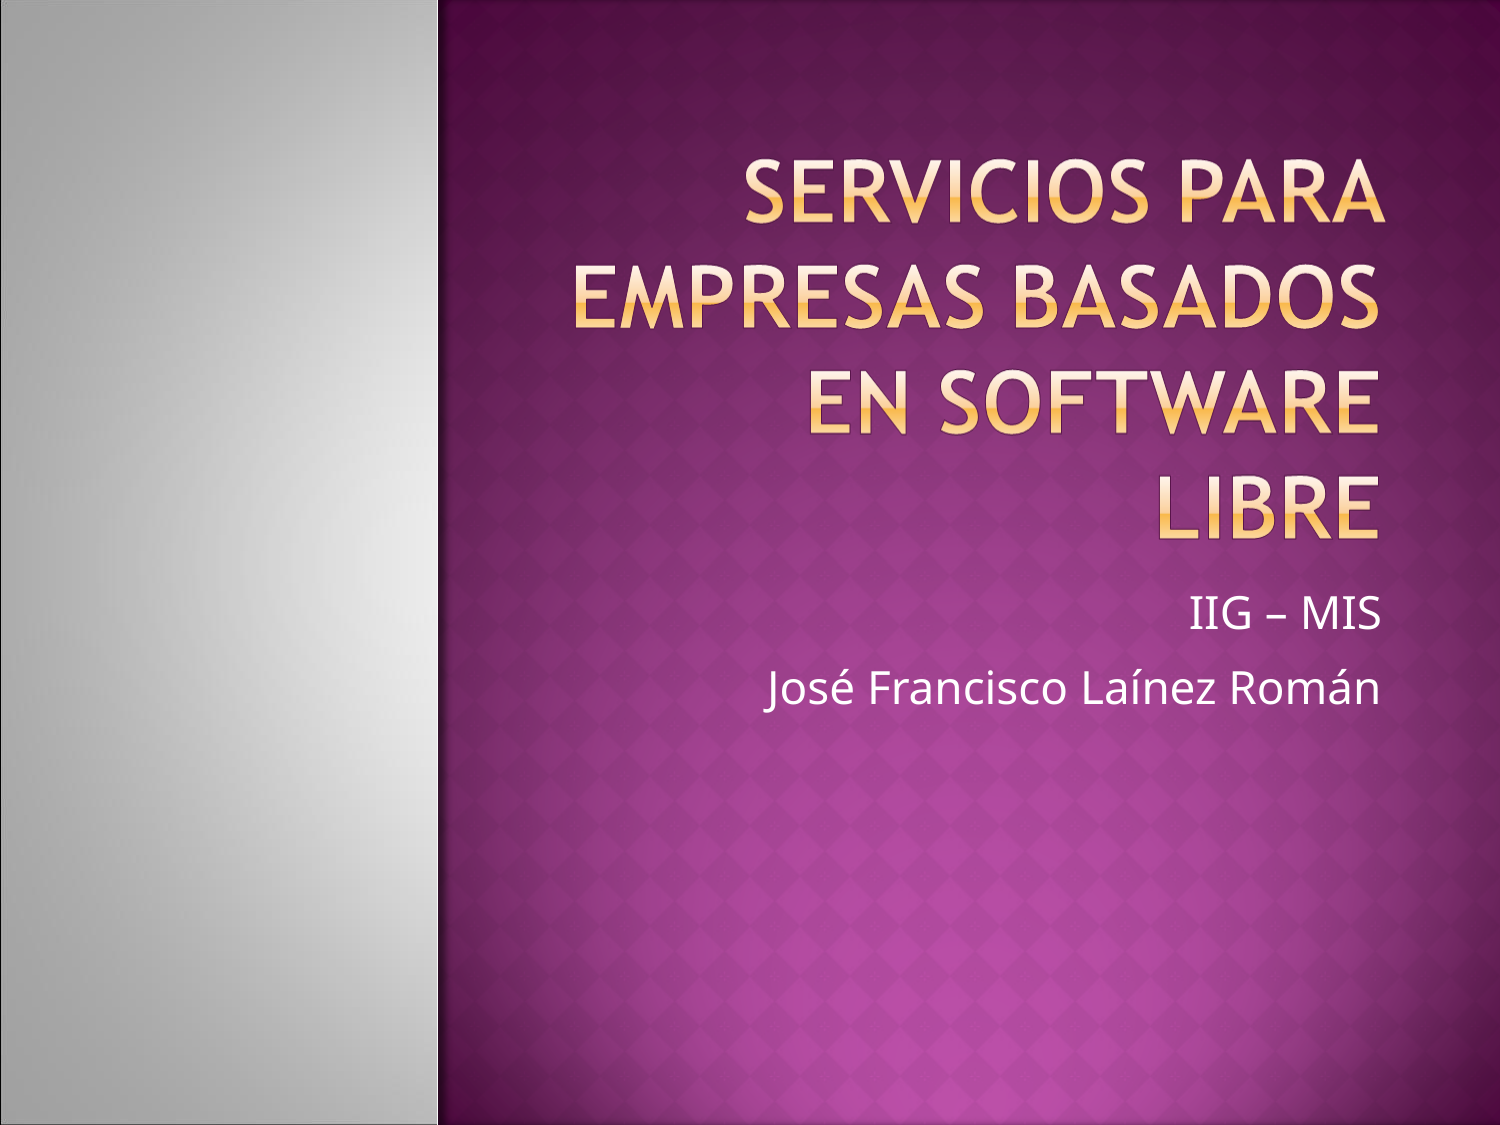

IIG – MIS
José Francisco Laínez Román